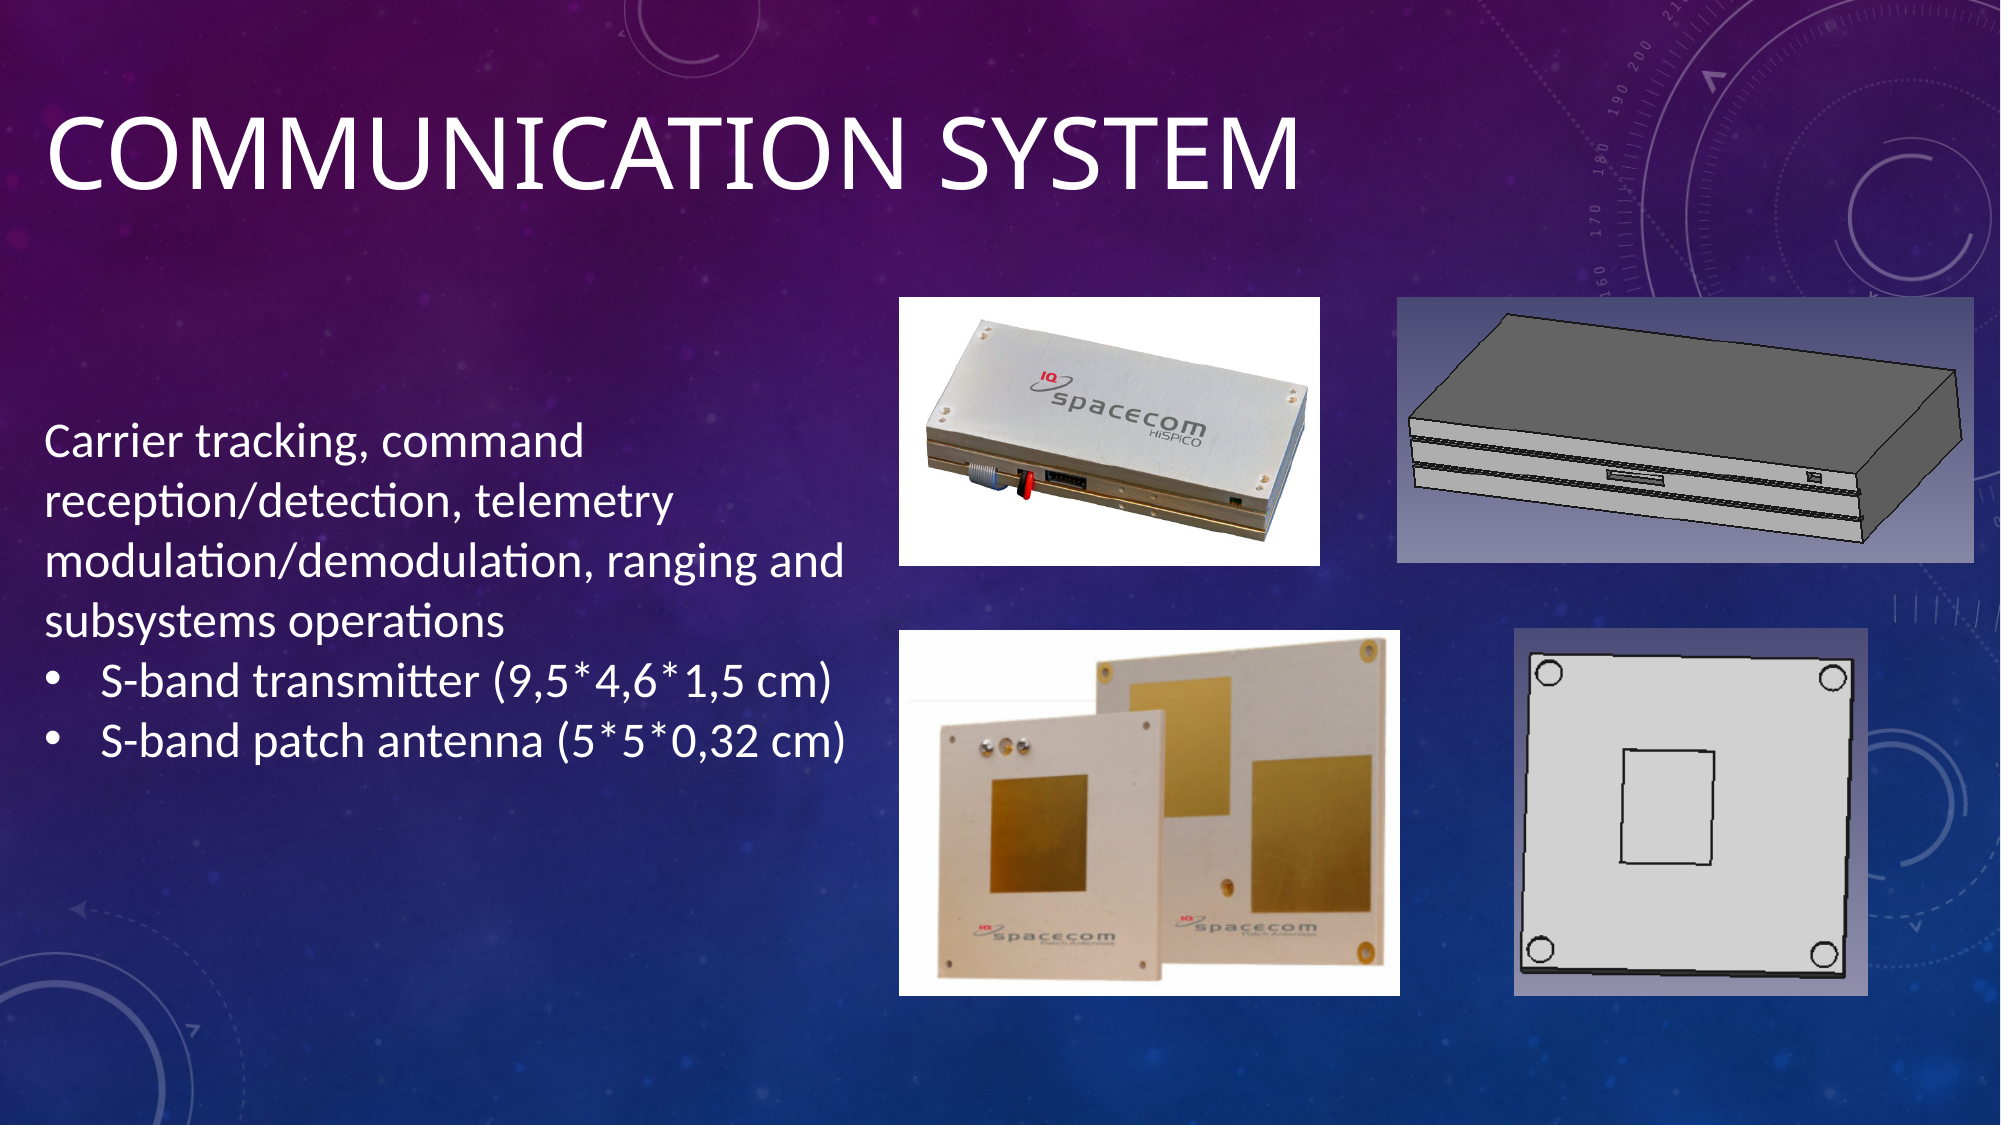

# COMMUnication system
Carrier tracking, command reception/detection, telemetry modulation/demodulation, ranging and subsystems operations
S-band transmitter (9,5*4,6*1,5 cm)
S-band patch antenna (5*5*0,32 cm)